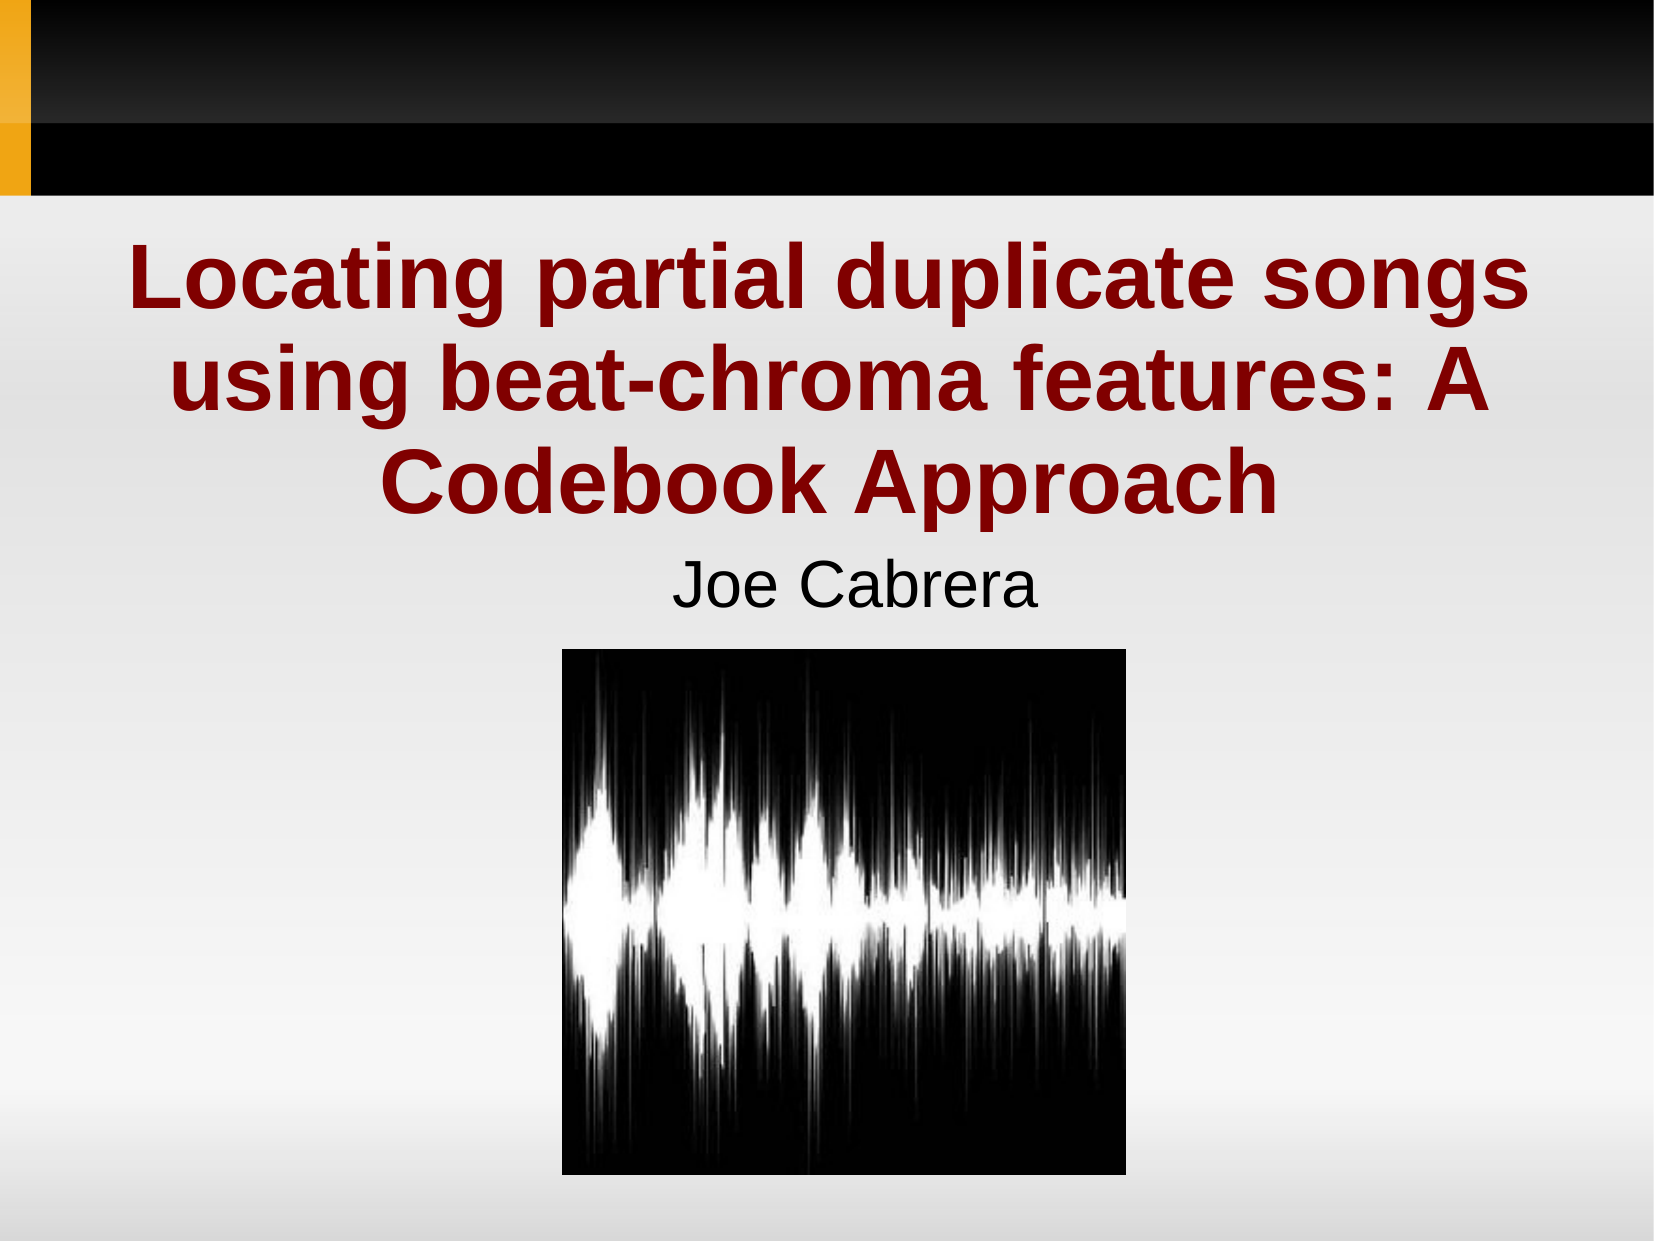

# Joe Cabrera
Locating partial duplicate songs using beat-chroma features: A Codebook Approach